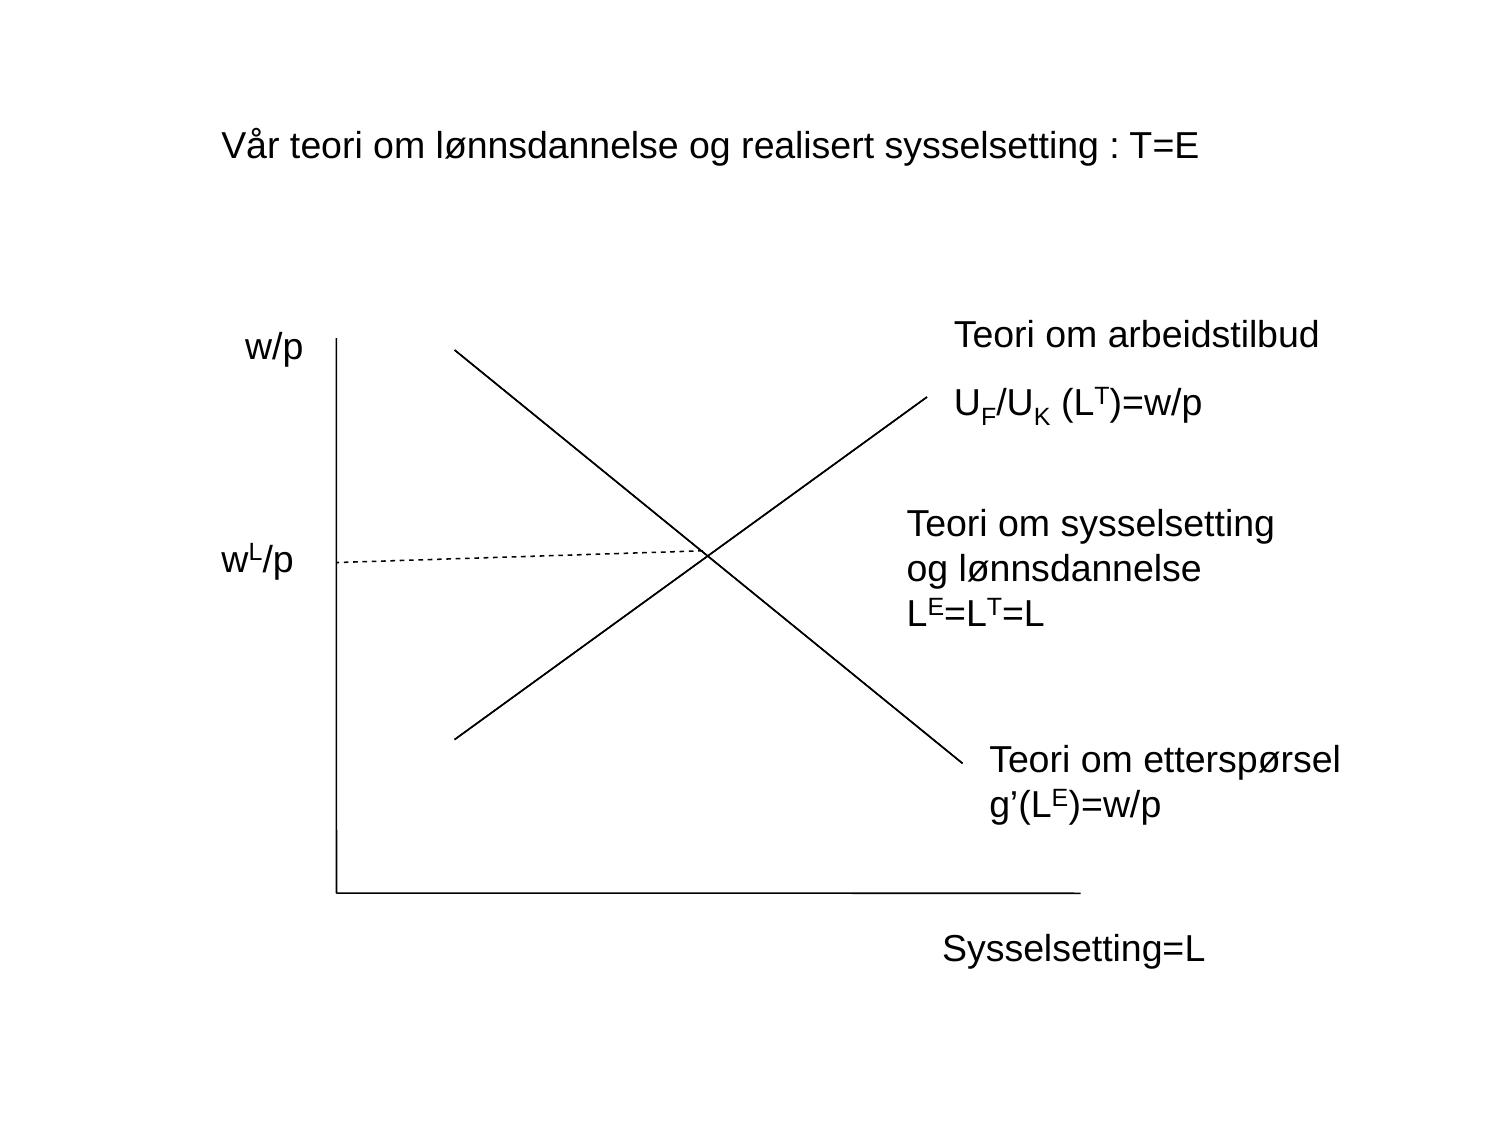

Vår teori om lønnsdannelse og realisert sysselsetting : T=E
Teori om arbeidstilbud
UF/UK (LT)=w/p
w/p
Teori om sysselsetting og lønnsdannelse LE=LT=L
wL/p
Teori om etterspørsel g’(LE)=w/p
Sysselsetting=L